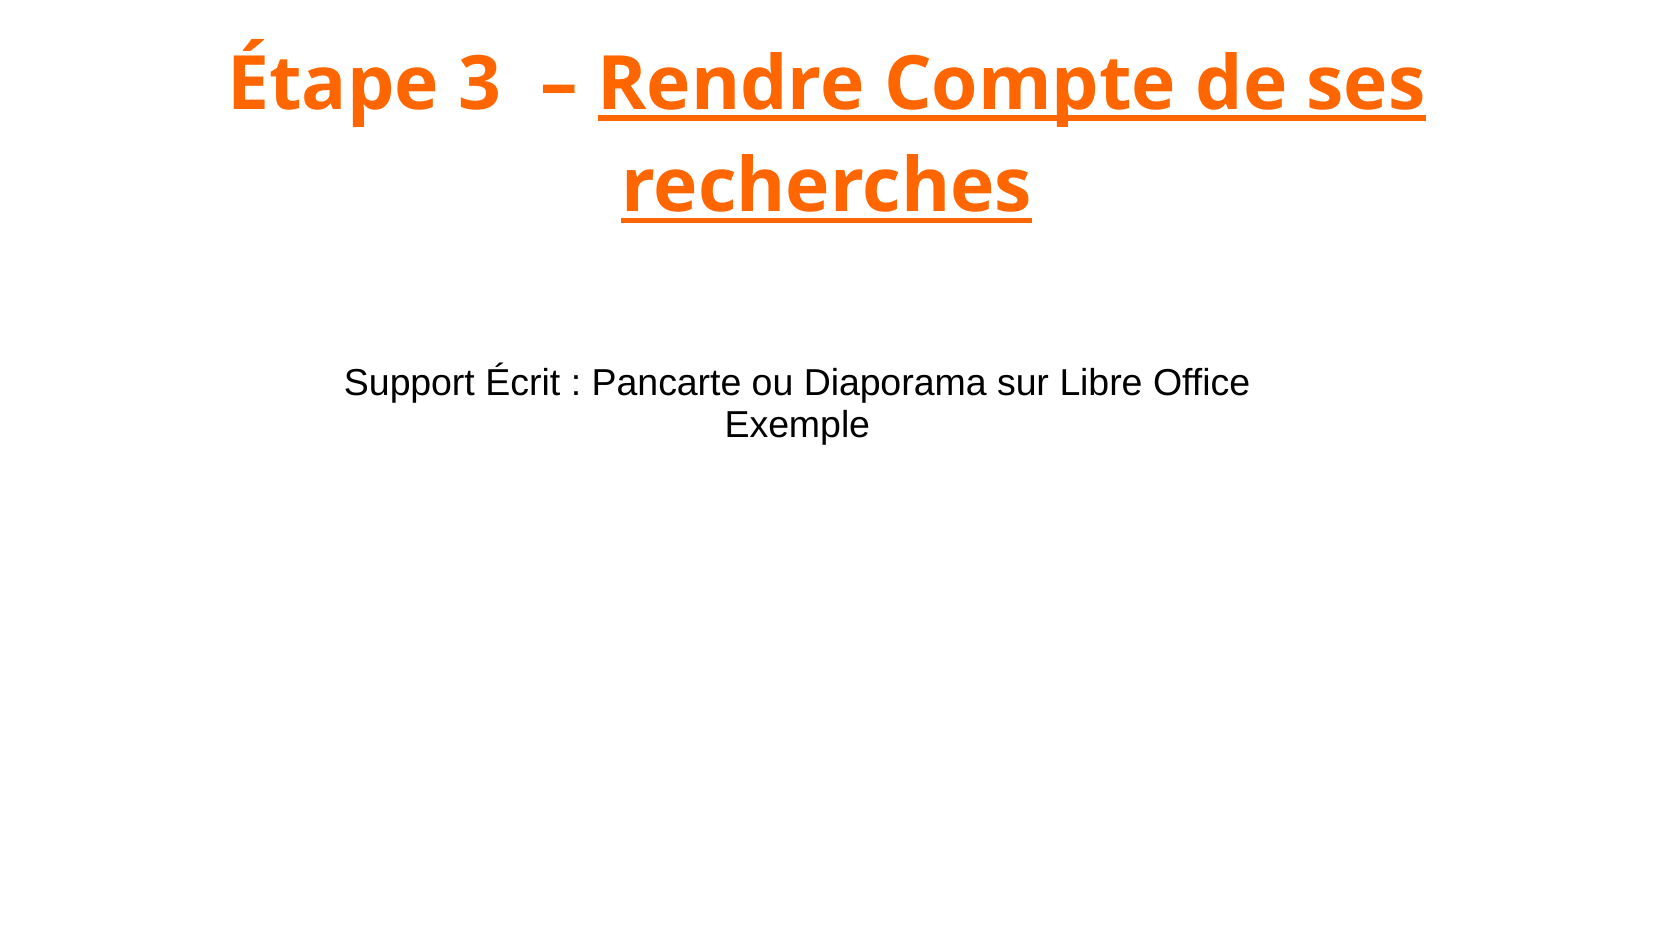

# Étape 3 – Rendre Compte de ses recherches
Support Écrit : Pancarte ou Diaporama sur Libre Office
Exemple